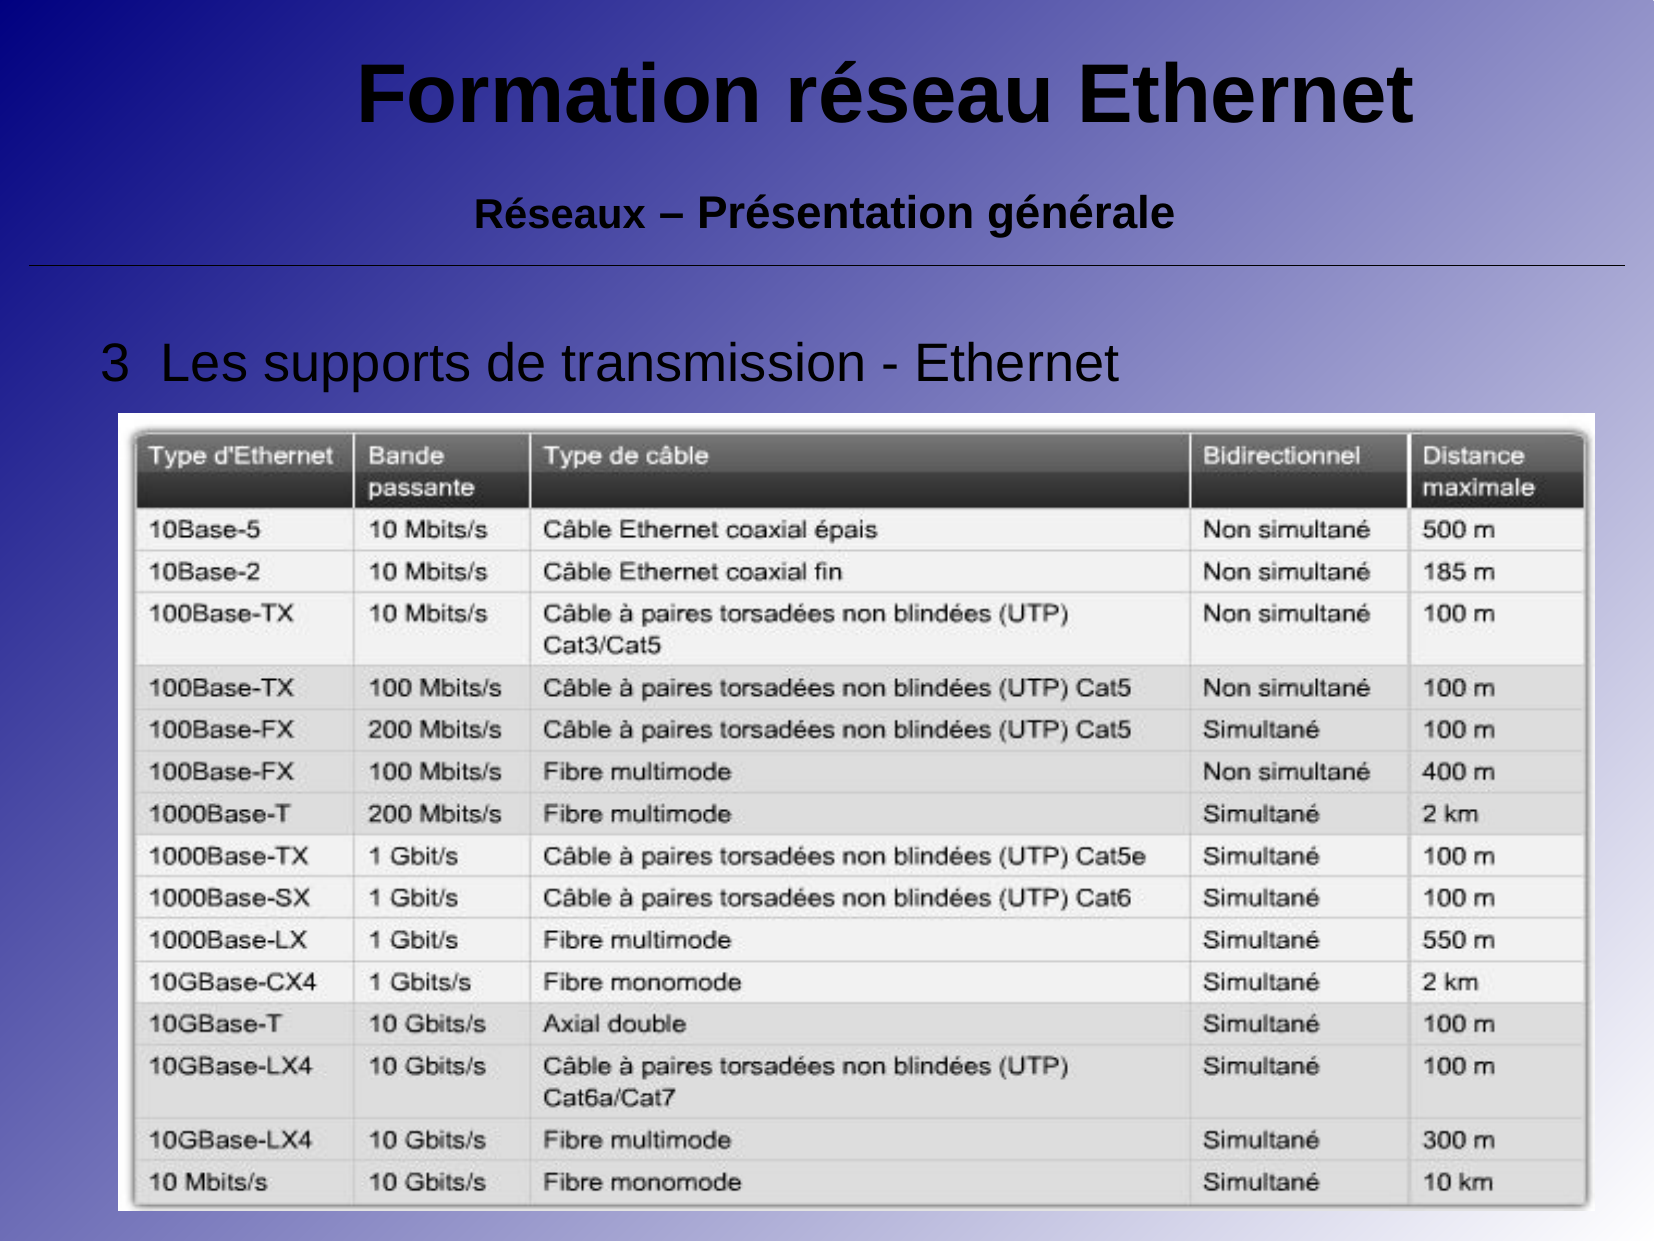

Formation réseau Ethernet
Réseaux – Présentation générale
3 Les supports de transmission - Ethernet